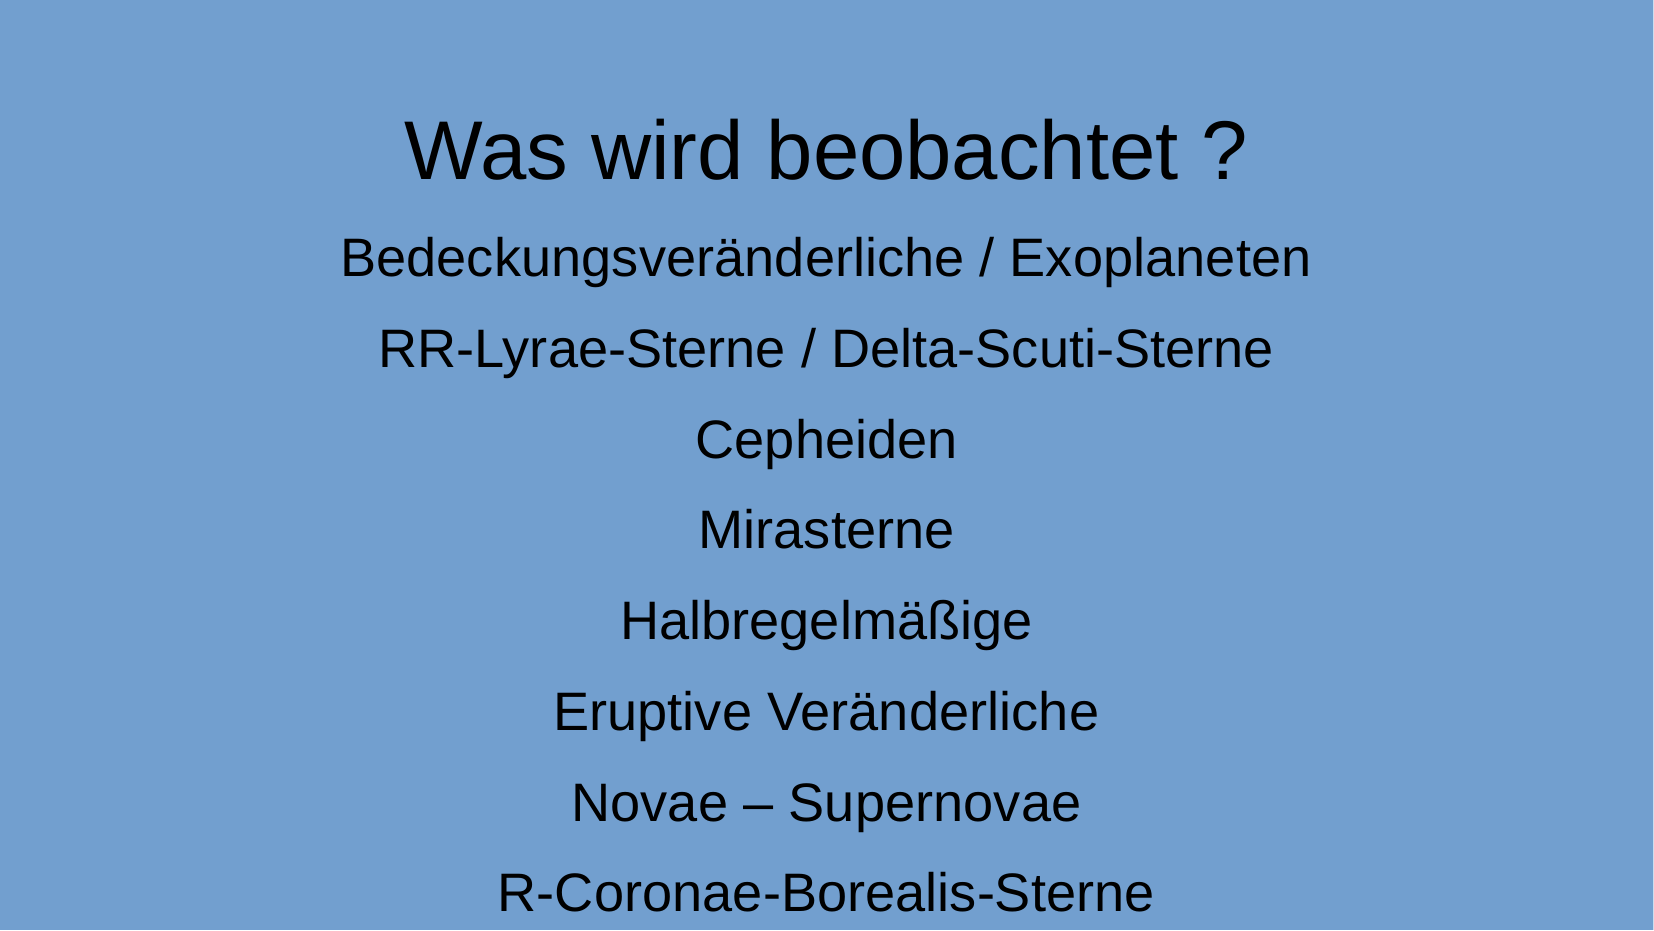

Was wird beobachtet ?
Bedeckungsveränderliche / Exoplaneten
RR-Lyrae-Sterne / Delta-Scuti-Sterne
Cepheiden
Mirasterne
Halbregelmäßige
Eruptive Veränderliche
Novae – Supernovae
R-Coronae-Borealis-Sterne